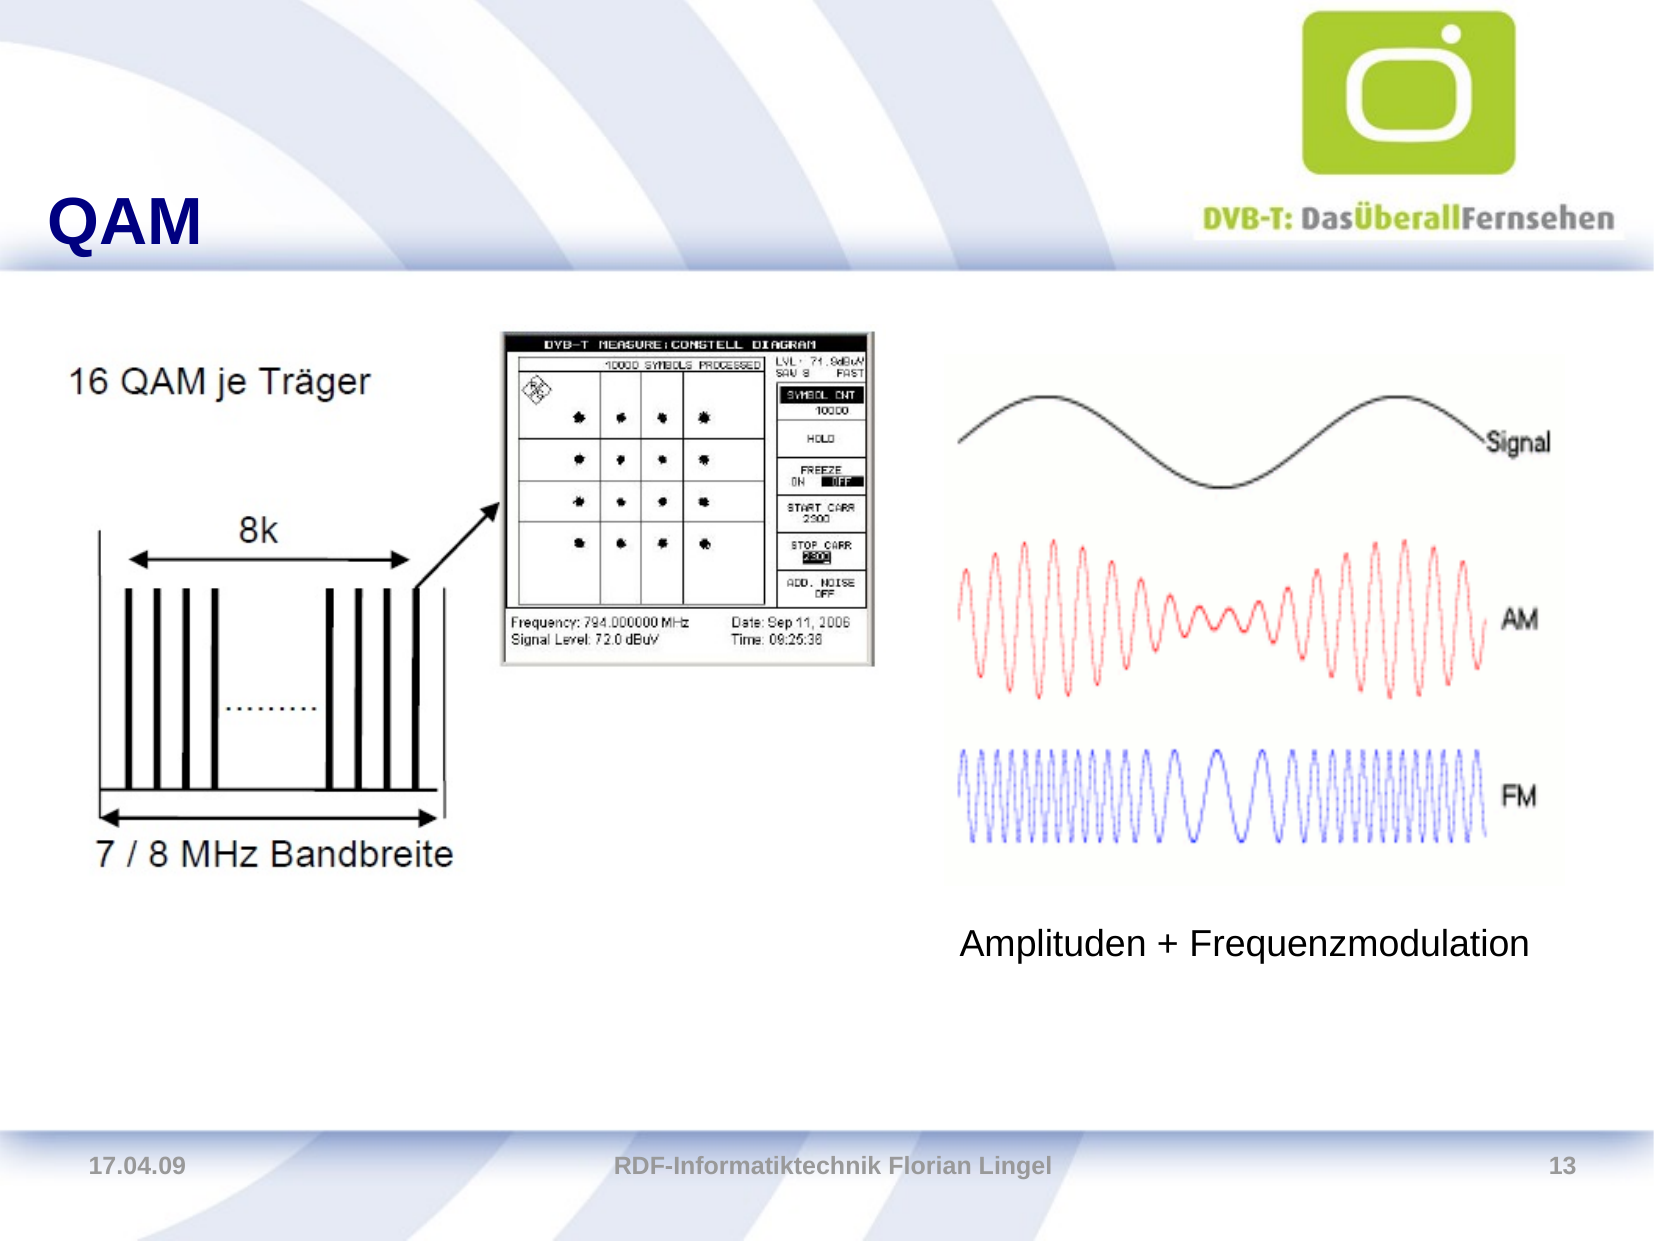

# QAM
Amplituden + Frequenzmodulation
17.04.09
RDF-Informatiktechnik Florian Lingel
13